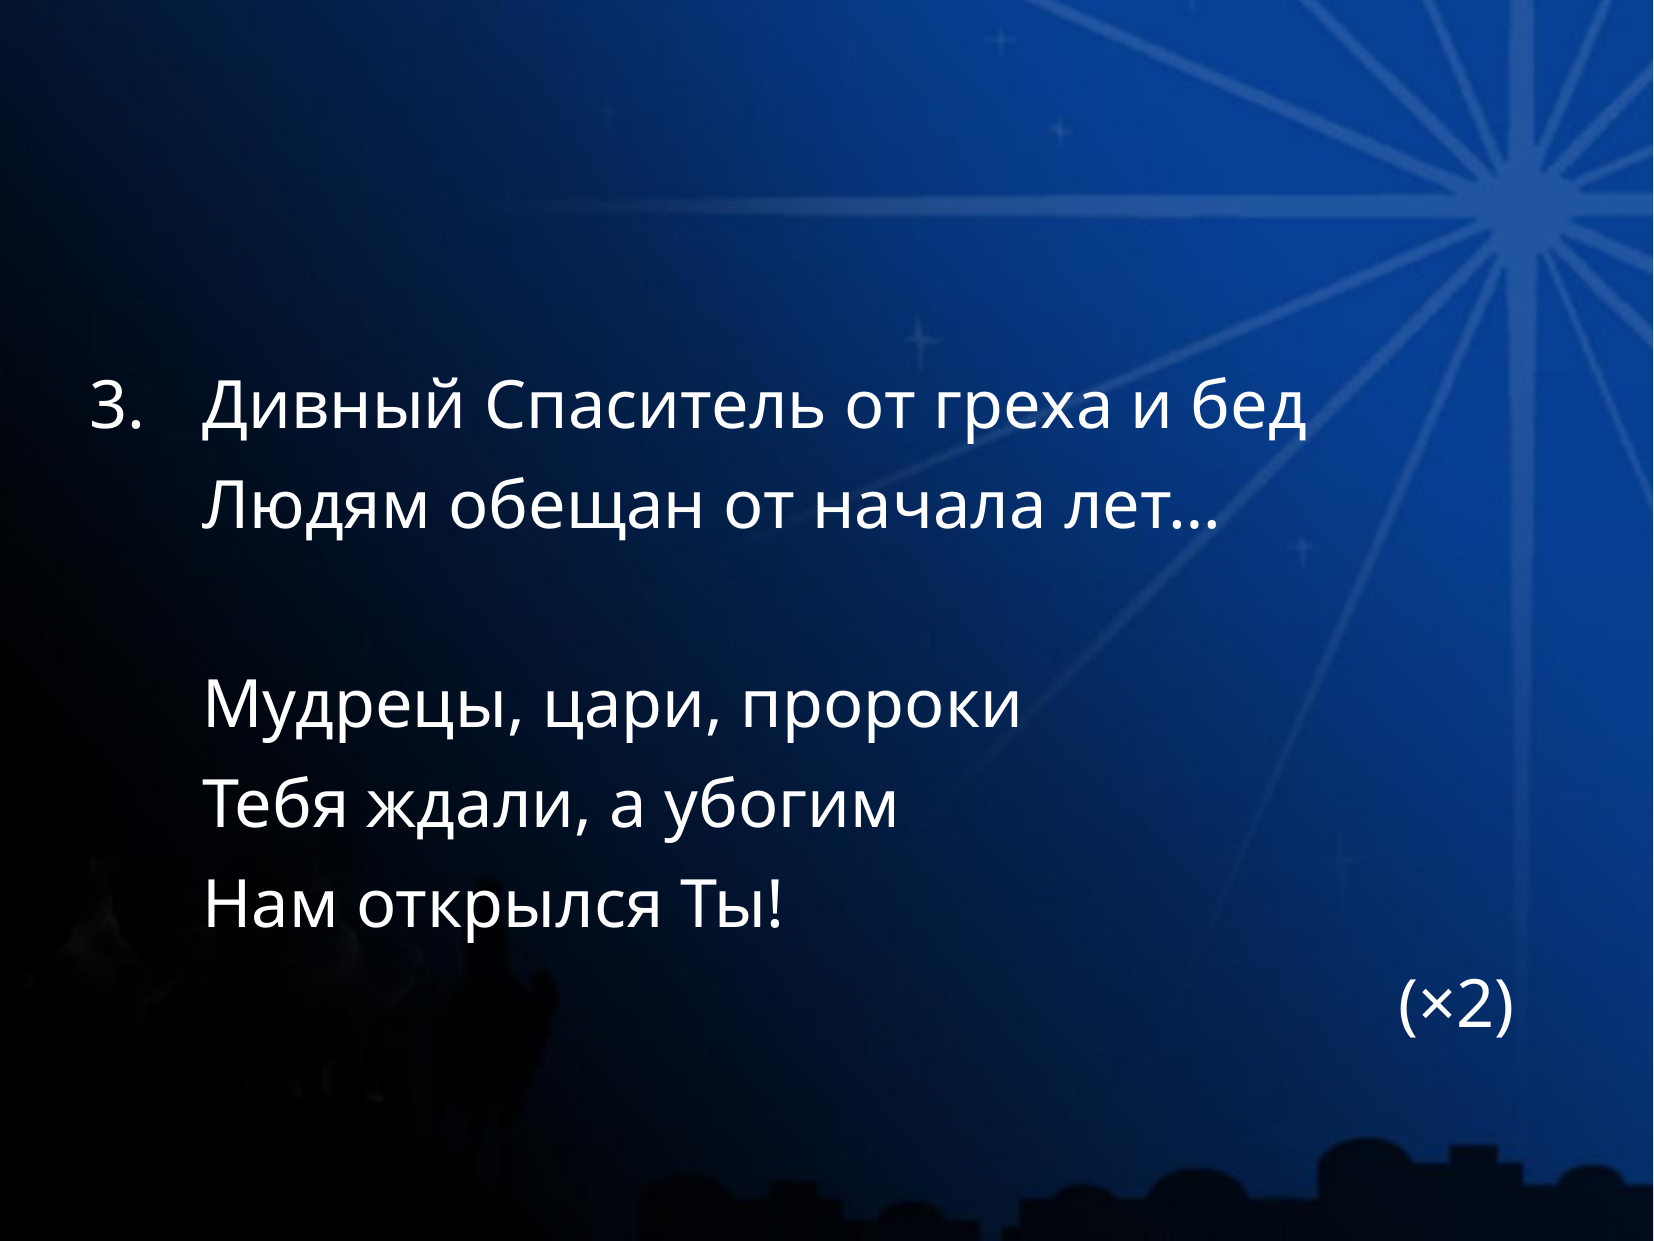

3.	Дивный Спаситель от греха и бед
	Людям обещан от начала лет…
	Мудрецы, цари, пророки
	Тебя ждали, а убогим
	Нам открылся Ты!
			(×2)